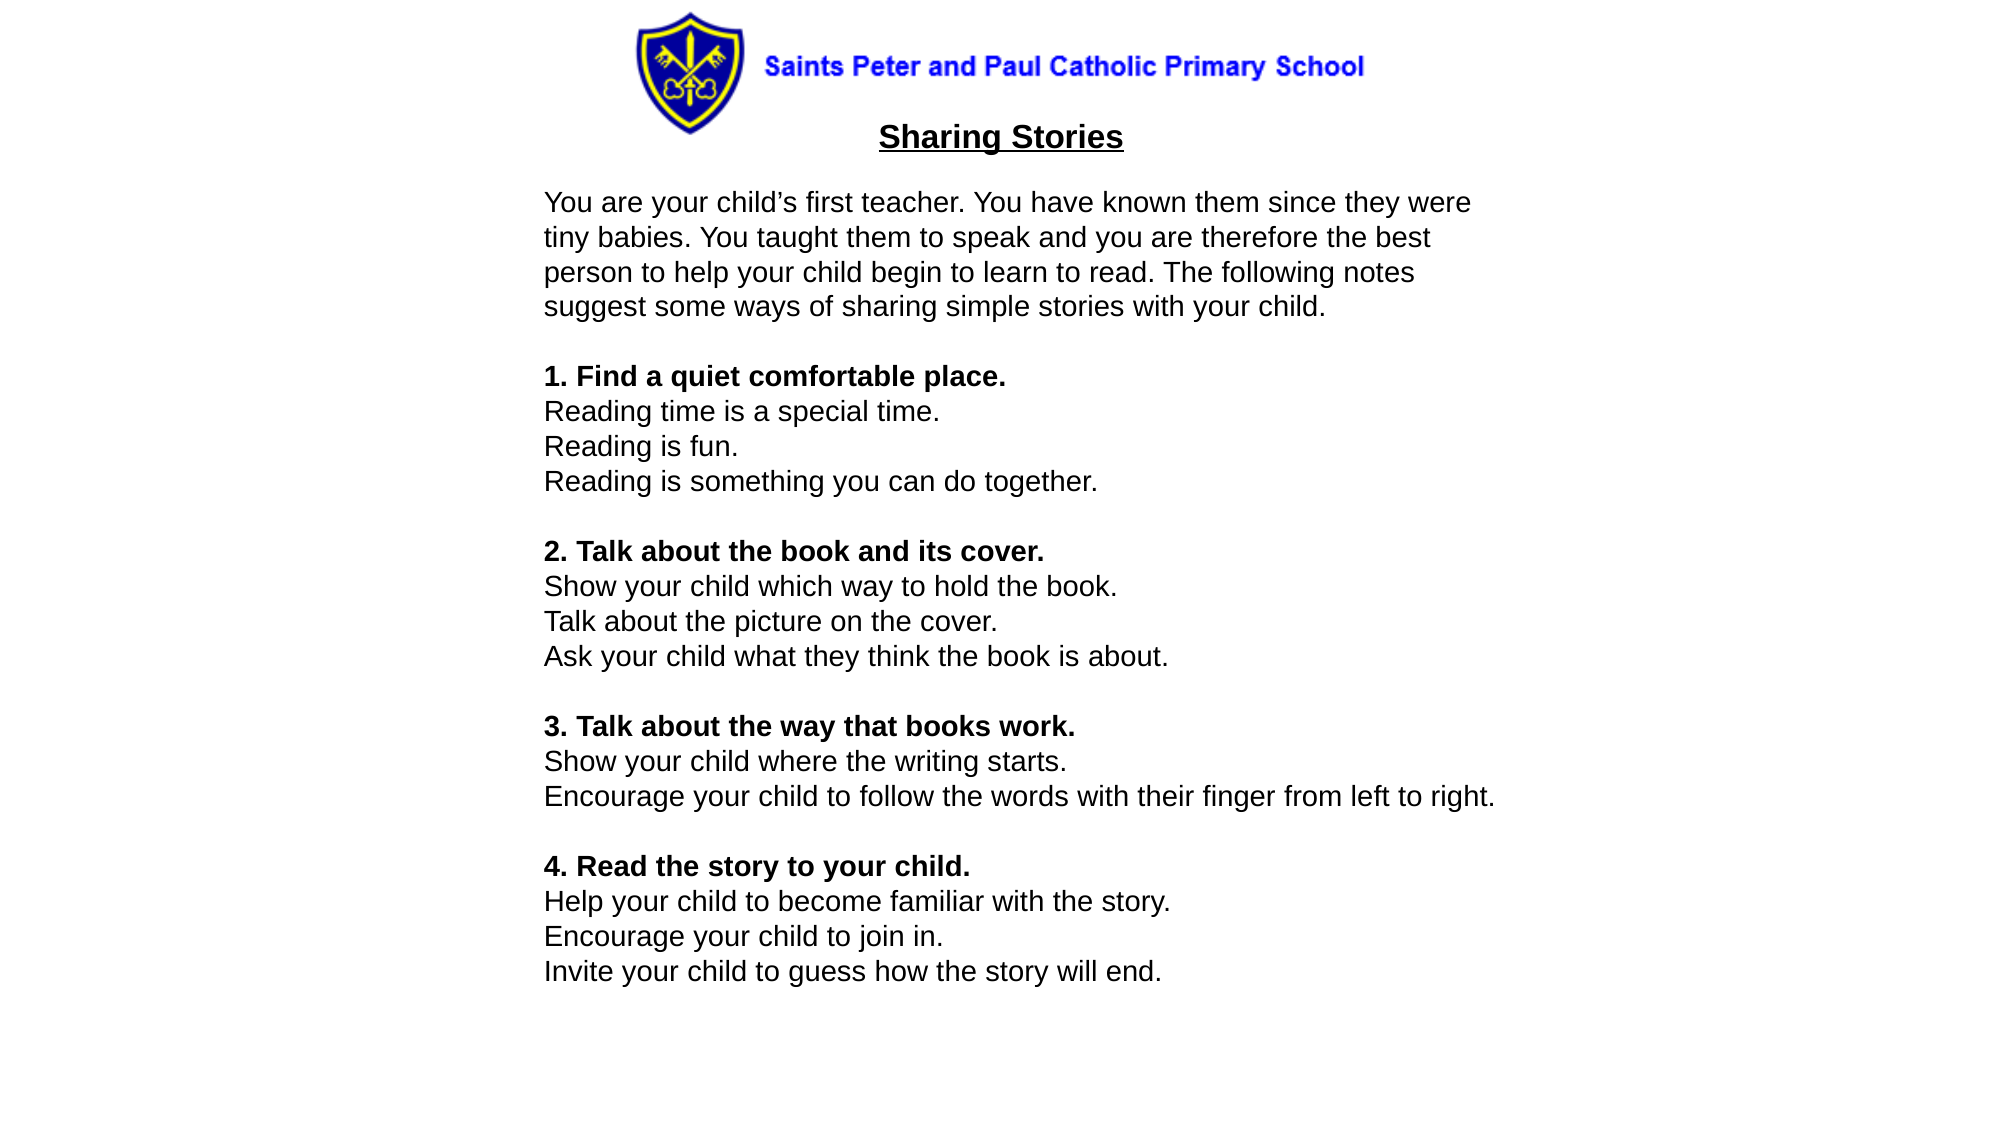

Sharing Stories
You are your child’s first teacher. You have known them since they were tiny babies. You taught them to speak and you are therefore the best person to help your child begin to learn to read. The following notes suggest some ways of sharing simple stories with your child.
1. Find a quiet comfortable place.
Reading time is a special time.
Reading is fun.
Reading is something you can do together.
2. Talk about the book and its cover.
Show your child which way to hold the book.
Talk about the picture on the cover.
Ask your child what they think the book is about.
3. Talk about the way that books work.
Show your child where the writing starts.
Encourage your child to follow the words with their finger from left to right.
4. Read the story to your child.
Help your child to become familiar with the story.
Encourage your child to join in.
Invite your child to guess how the story will end.